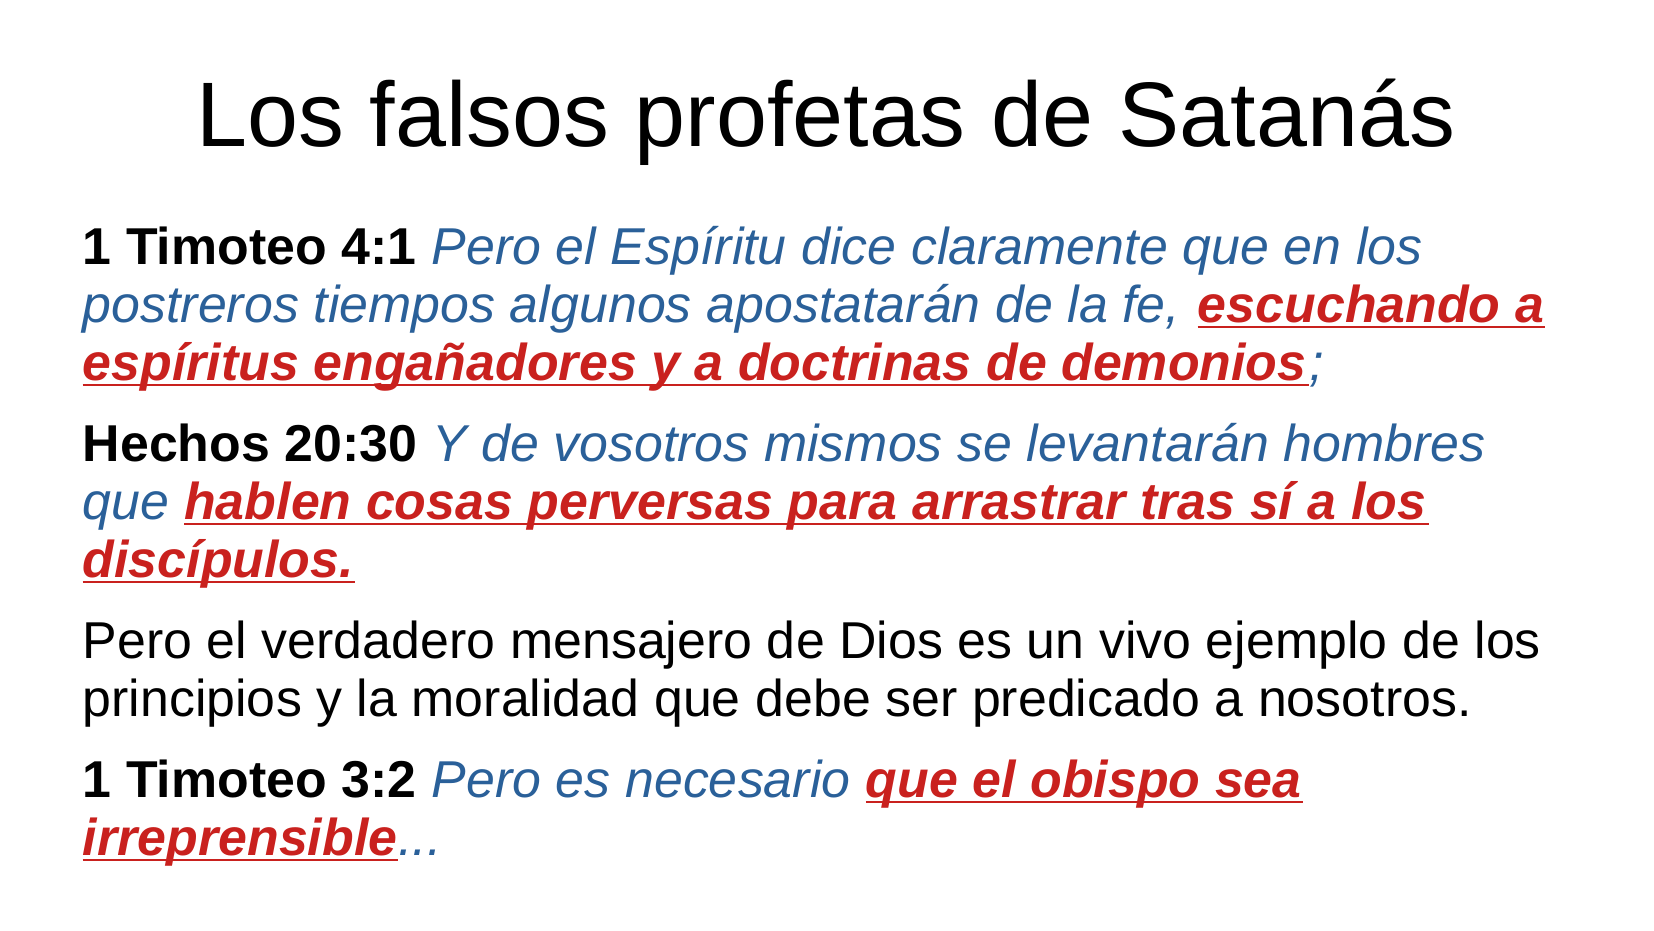

# Los falsos profetas de Satanás
1 Timoteo 4:1 Pero el Espíritu dice claramente que en los postreros tiempos algunos apostatarán de la fe, escuchando a espíritus engañadores y a doctrinas de demonios;
Hechos 20:30 Y de vosotros mismos se levantarán hombres que hablen cosas perversas para arrastrar tras sí a los discípulos.
Pero el verdadero mensajero de Dios es un vivo ejemplo de los principios y la moralidad que debe ser predicado a nosotros.
1 Timoteo 3:2 Pero es necesario que el obispo sea irreprensible...